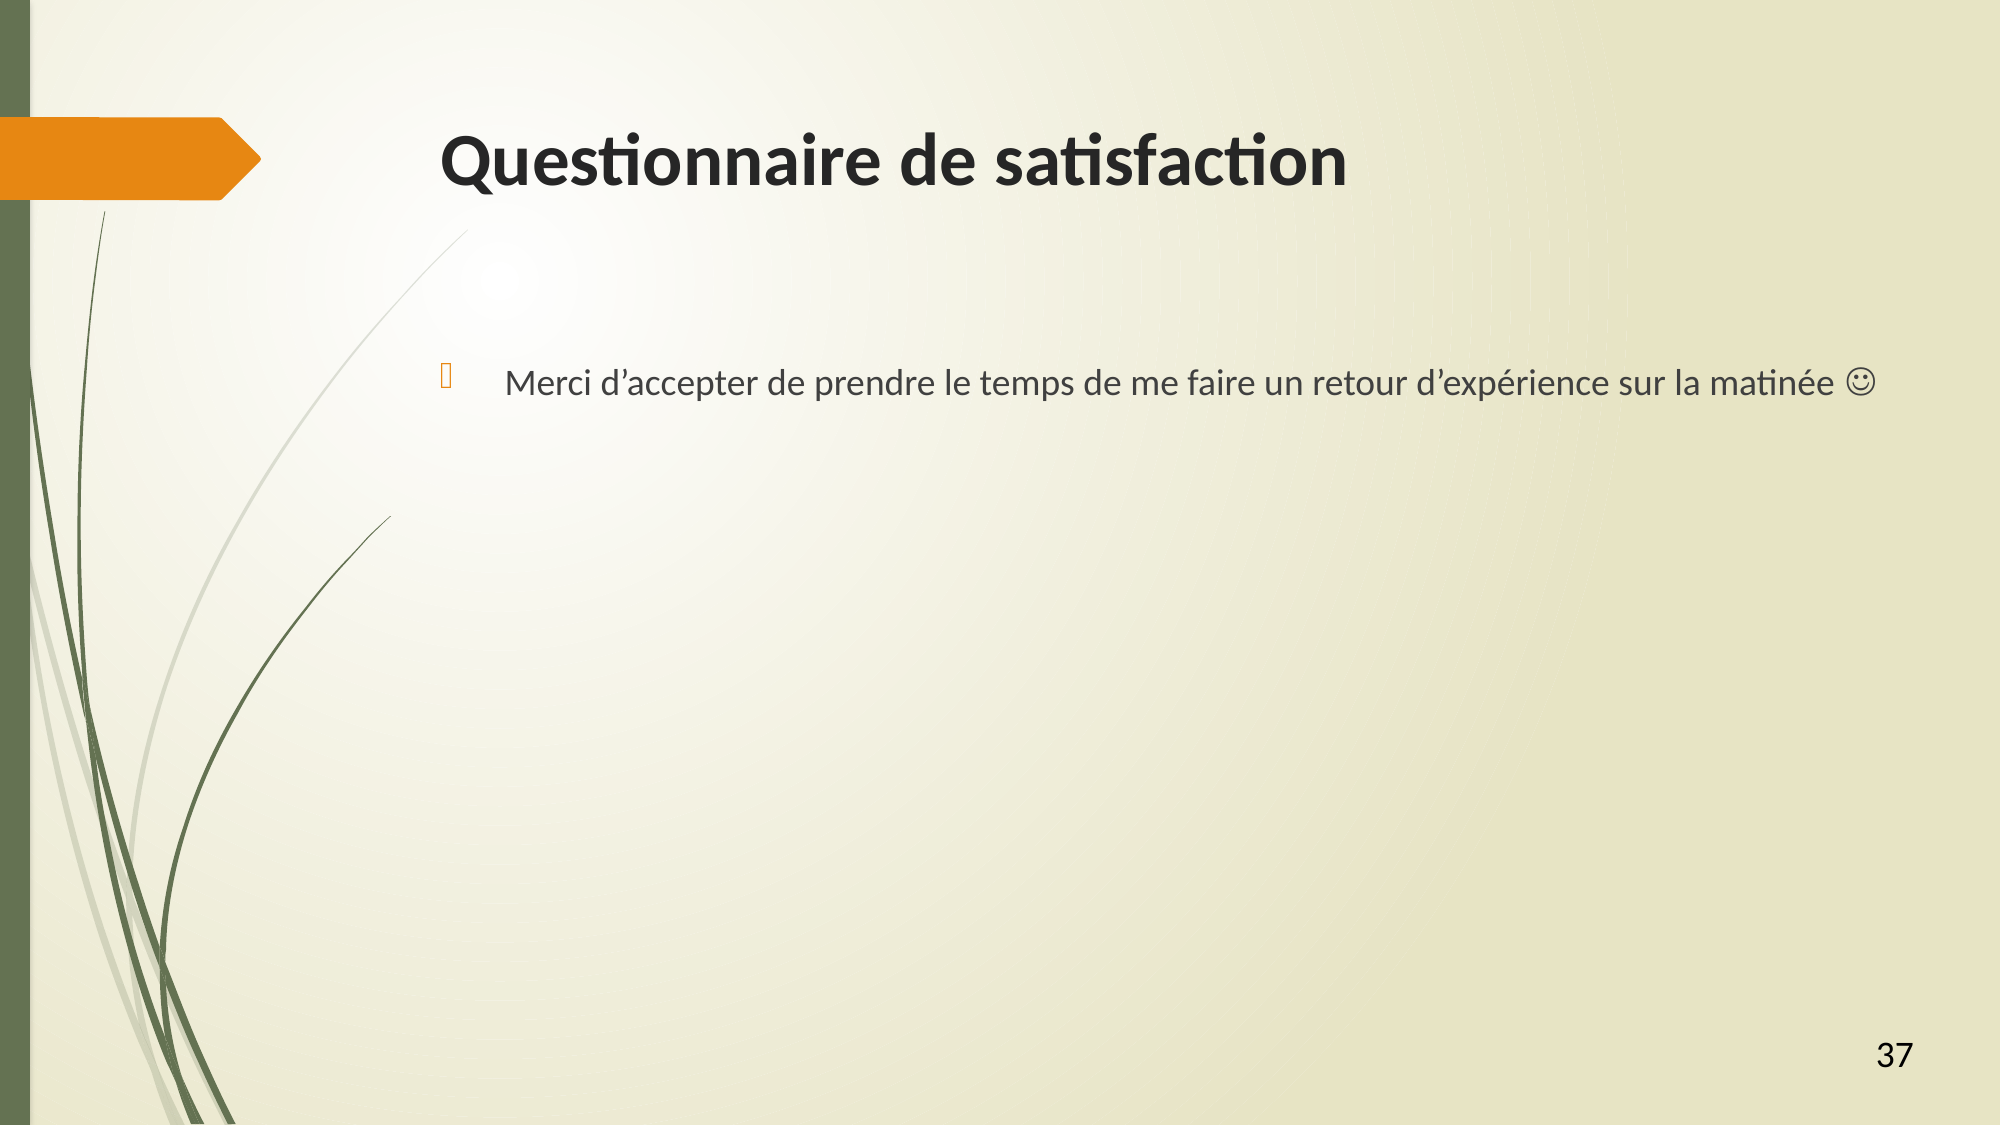

Questionnaire de satisfaction
# Merci d’accepter de prendre le temps de me faire un retour d’expérience sur la matinée 